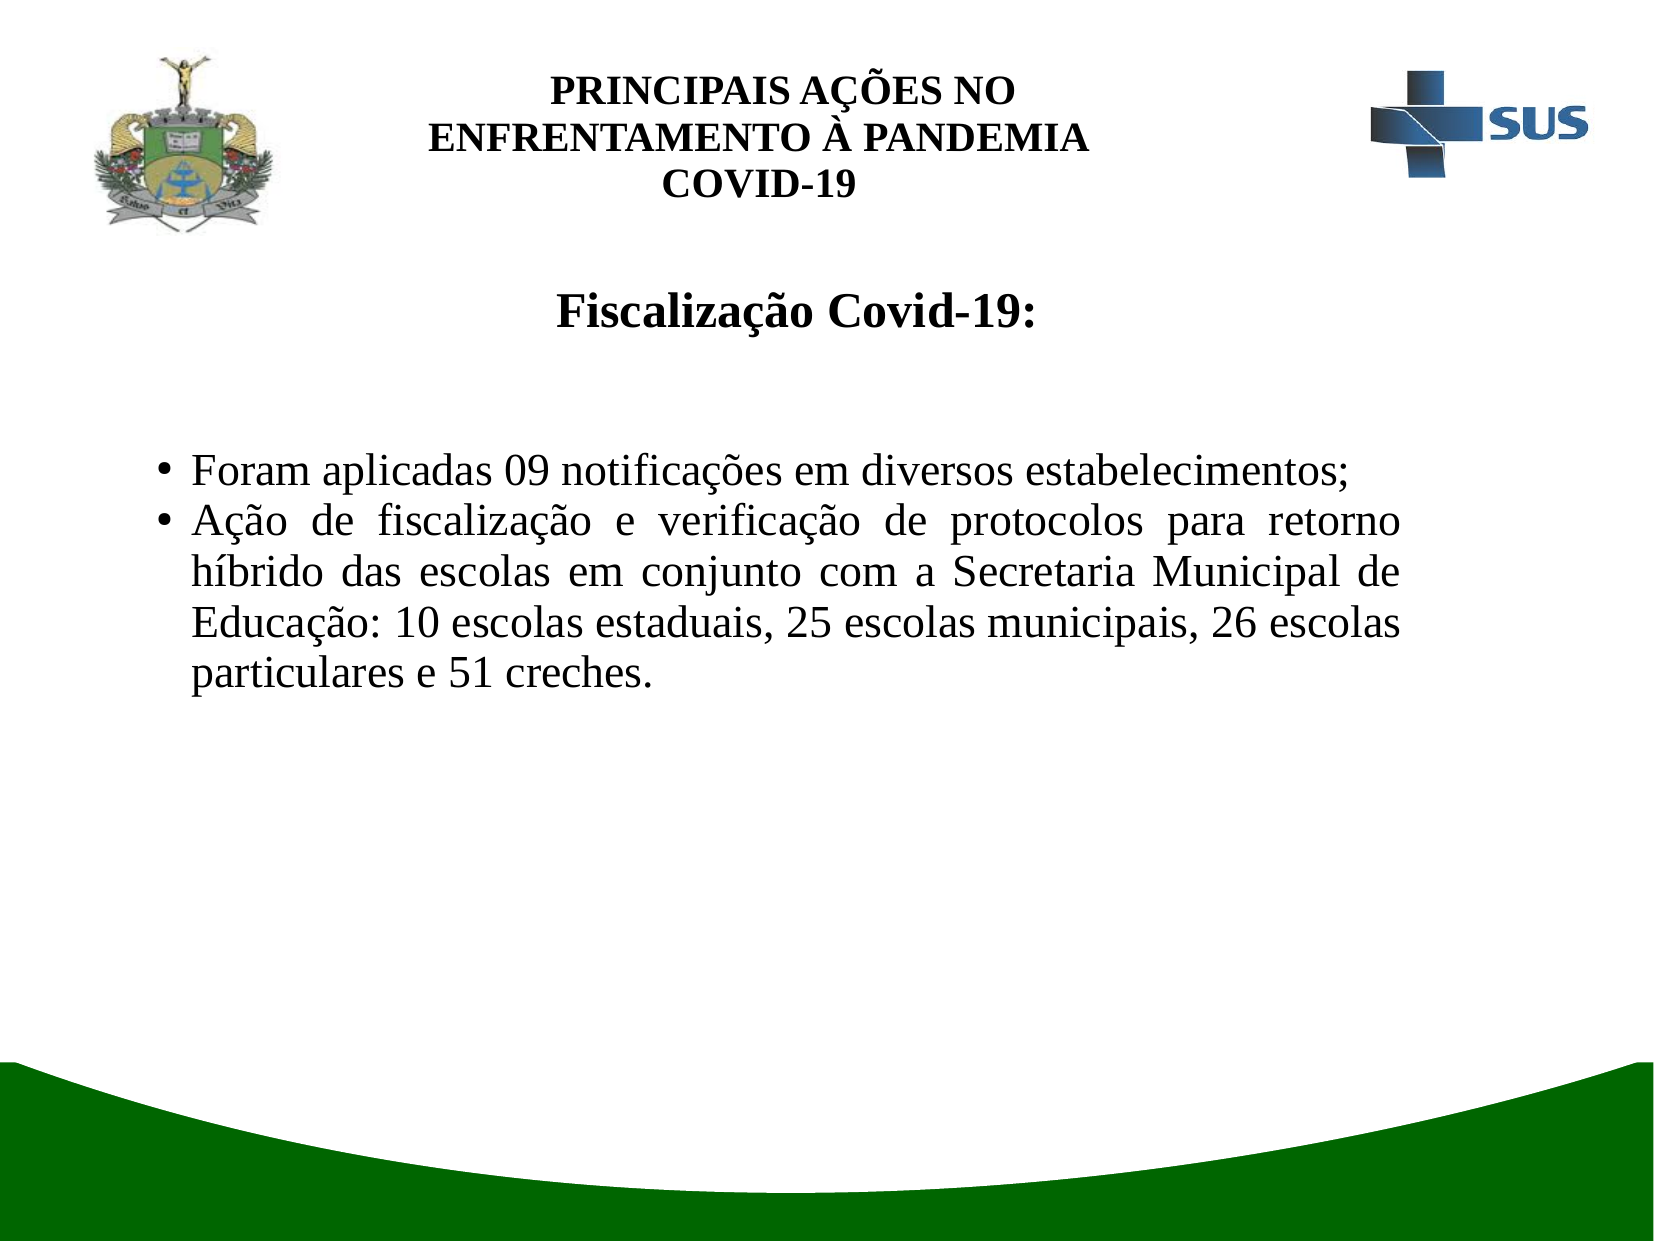

PRINCIPAIS AÇÕES NO ENFRENTAMENTO À PANDEMIA
COVID-19
Fiscalização Covid-19:
Foram aplicadas 09 notificações em diversos estabelecimentos;
Ação de fiscalização e verificação de protocolos para retorno híbrido das escolas em conjunto com a Secretaria Municipal de Educação: 10 escolas estaduais, 25 escolas municipais, 26 escolas particulares e 51 creches.